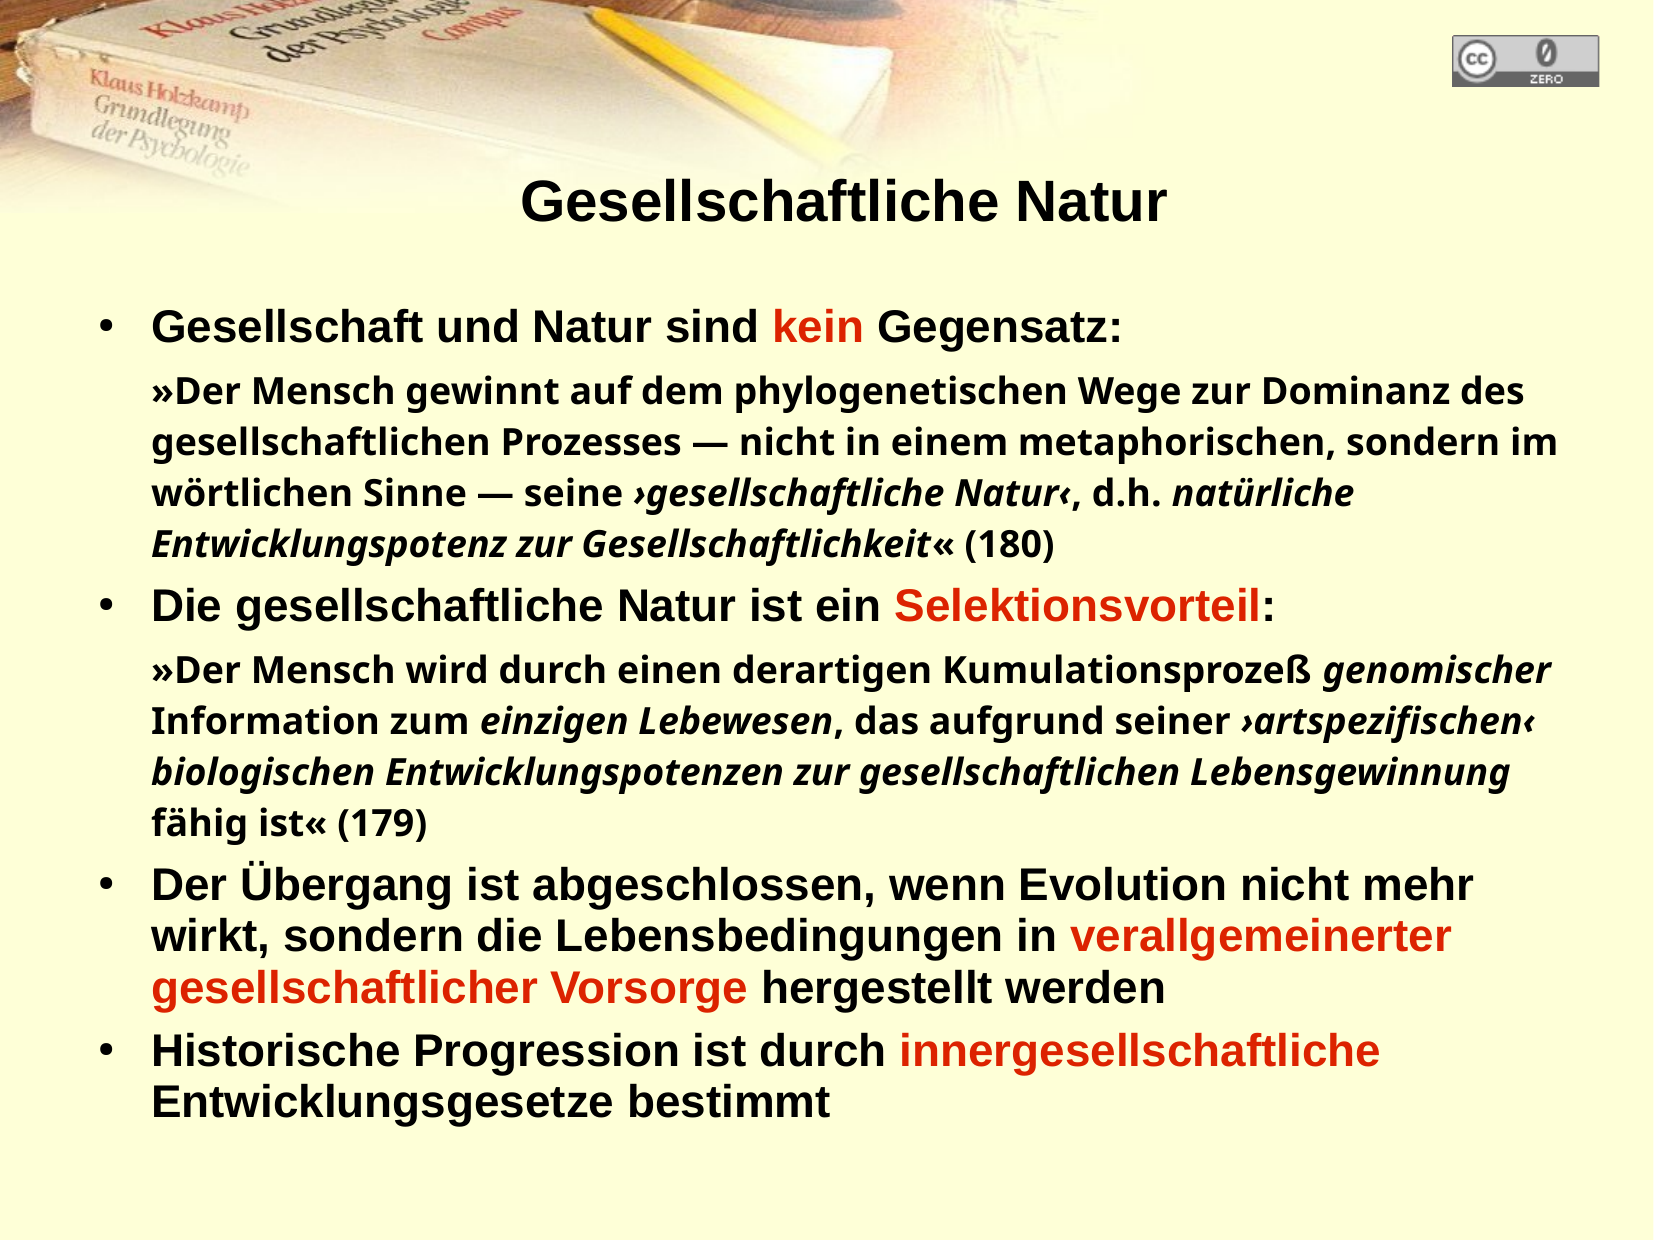

# Gesellschaftliche Natur
Gesellschaft und Natur sind kein Gegensatz:
»Der Mensch gewinnt auf dem phylogenetischen Wege zur Dominanz des gesellschaftlichen Prozesses — nicht in einem metaphorischen, sondern im wörtlichen Sinne — seine ›gesellschaftliche Natur‹, d.h. natürliche Entwicklungspotenz zur Gesellschaftlichkeit« (180)
Die gesellschaftliche Natur ist ein Selektionsvorteil:
»Der Mensch wird durch einen derartigen Kumulationsprozeß genomischer Information zum einzigen Lebewesen, das aufgrund seiner ›artspezifischen‹ biologischen Entwicklungspotenzen zur gesellschaftlichen Lebensgewinnung fähig ist« (179)
Der Übergang ist abgeschlossen, wenn Evolution nicht mehr wirkt, sondern die Lebensbedingungen in verallgemeinerter gesellschaftlicher Vorsorge hergestellt werden
Historische Progression ist durch innergesellschaftliche Entwicklungsgesetze bestimmt